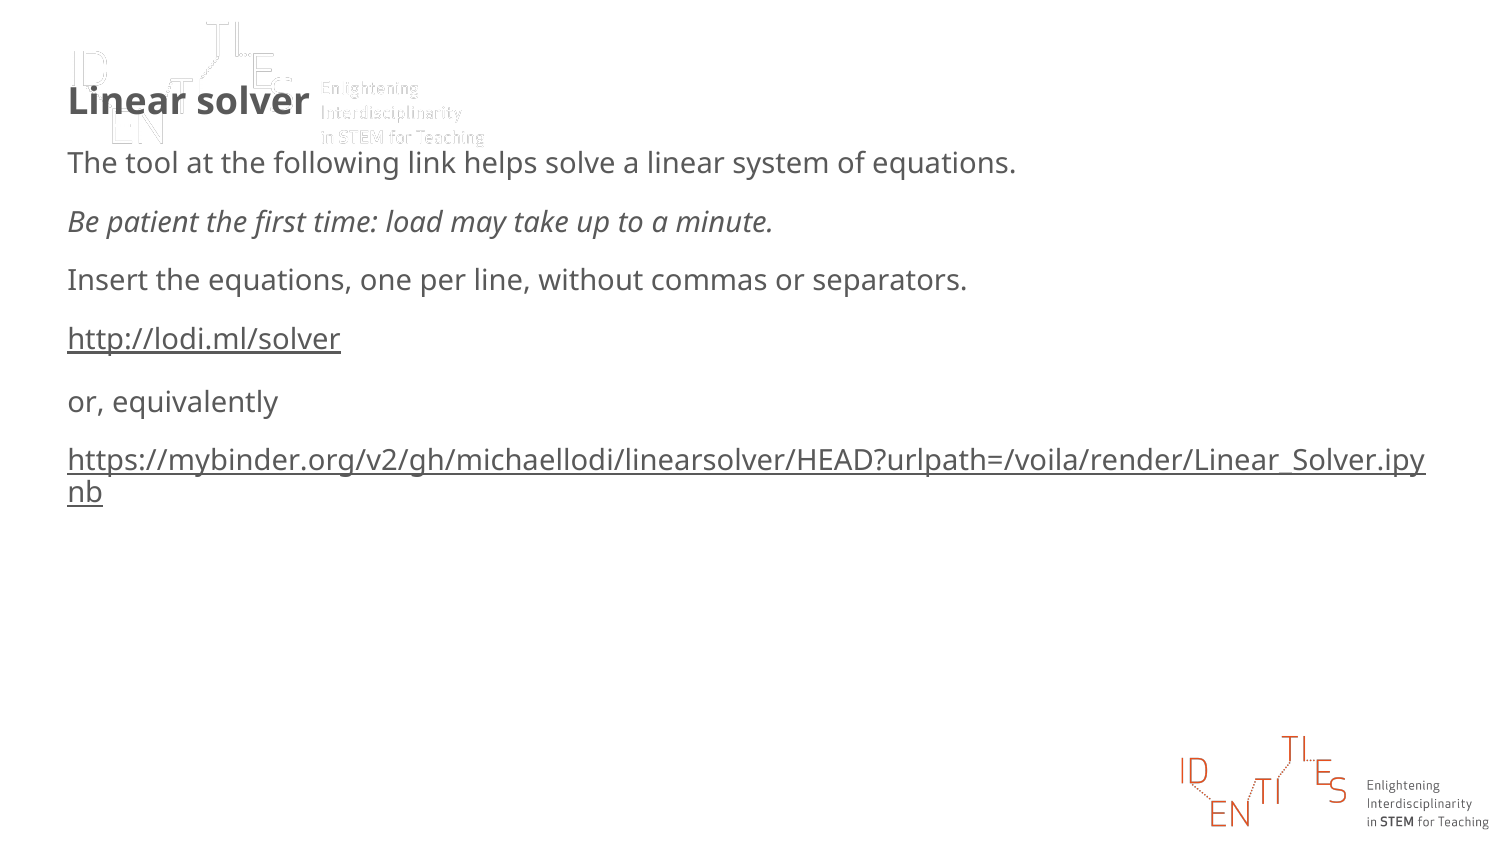

Linear solver
The tool at the following link helps solve a linear system of equations.
Be patient the first time: load may take up to a minute.
Insert the equations, one per line, without commas or separators.
http://lodi.ml/solver
or, equivalently
https://mybinder.org/v2/gh/michaellodi/linearsolver/HEAD?urlpath=/voila/render/Linear_Solver.ipynb